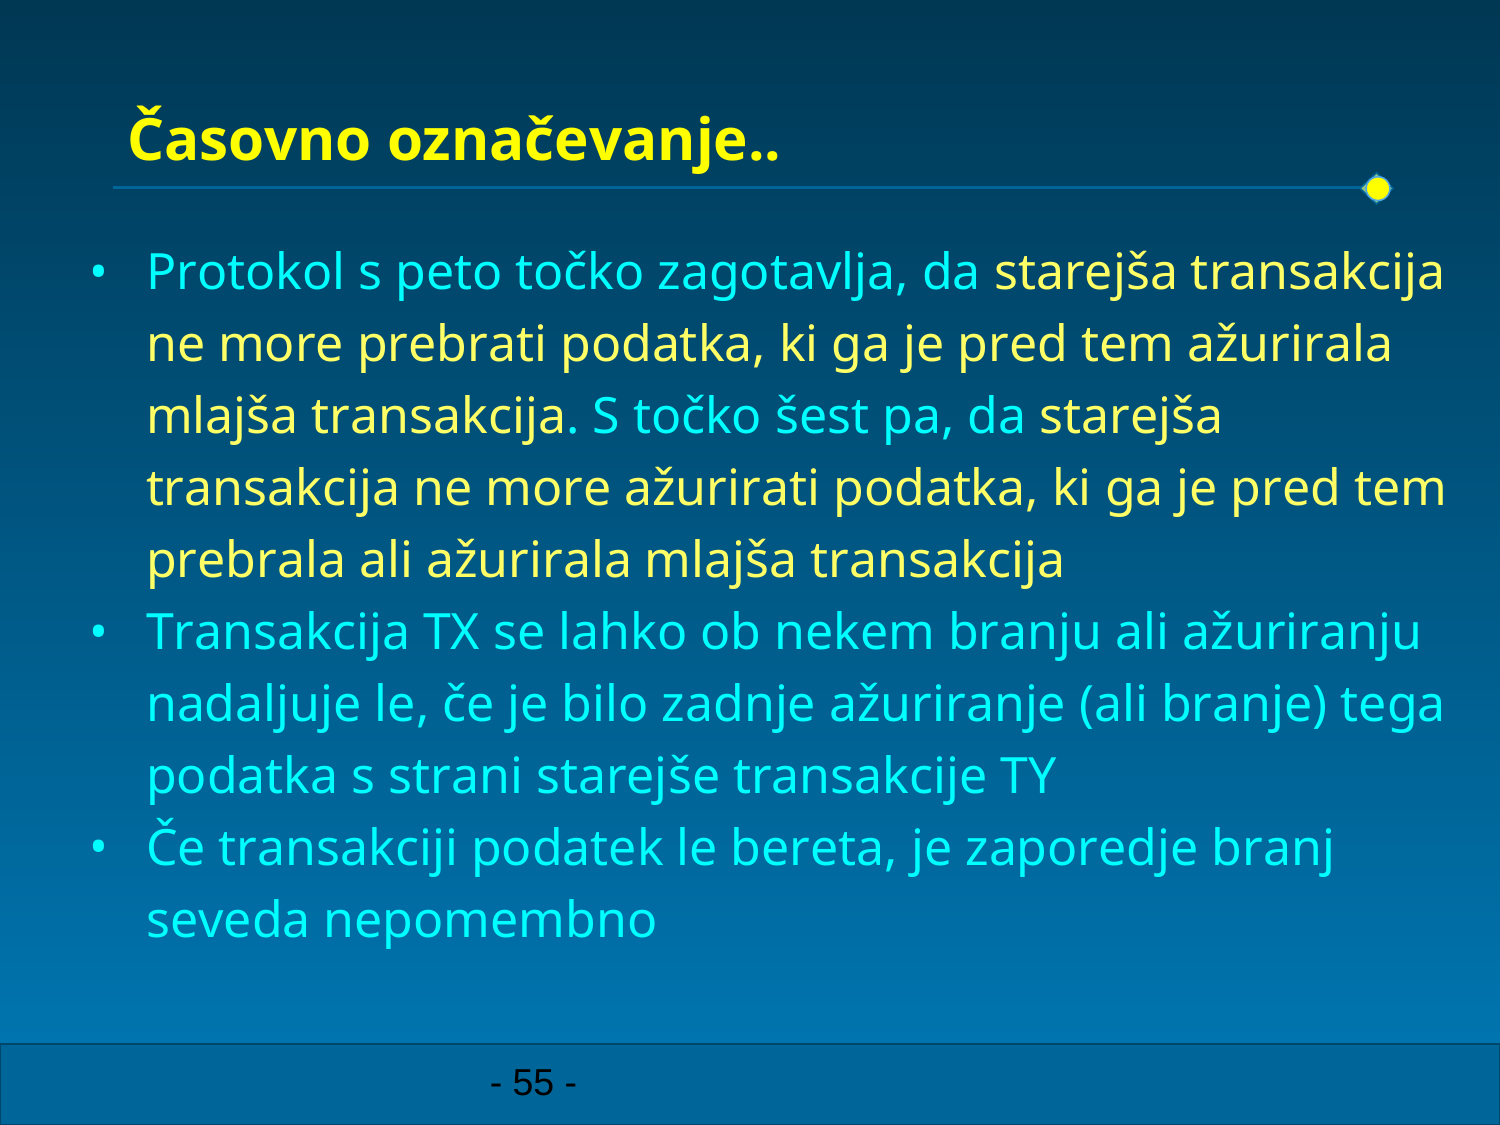

# Časovno označevanje..
Protokol s peto točko zagotavlja, da starejša transakcija ne more prebrati podatka, ki ga je pred tem ažurirala mlajša transakcija. S točko šest pa, da starejša transakcija ne more ažurirati podatka, ki ga je pred tem prebrala ali ažurirala mlajša transakcija
Transakcija TX se lahko ob nekem branju ali ažuriranju nadaljuje le, če je bilo zadnje ažuriranje (ali branje) tega podatka s strani starejše transakcije TY
Če transakciji podatek le bereta, je zaporedje branj seveda nepomembno